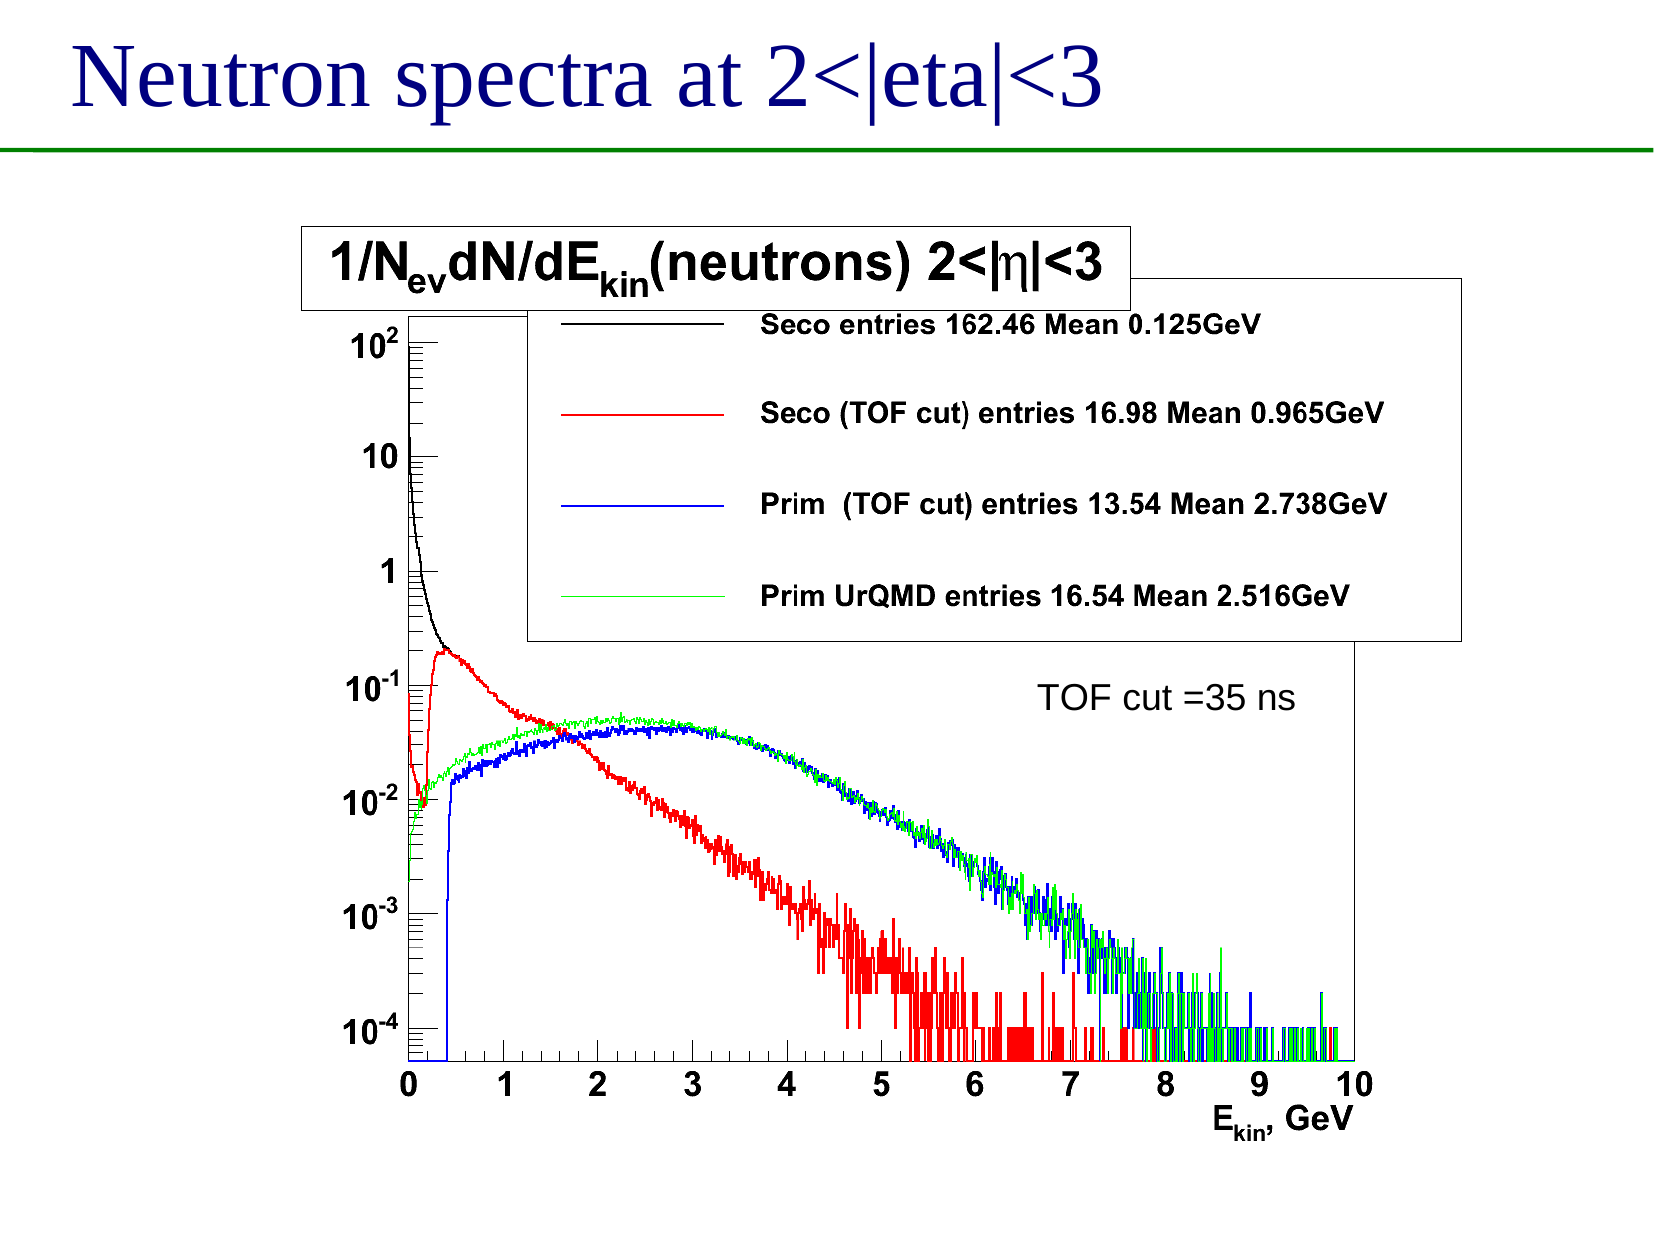

# Neutron spectra at 2<|eta|<3
TOF cut =35 ns